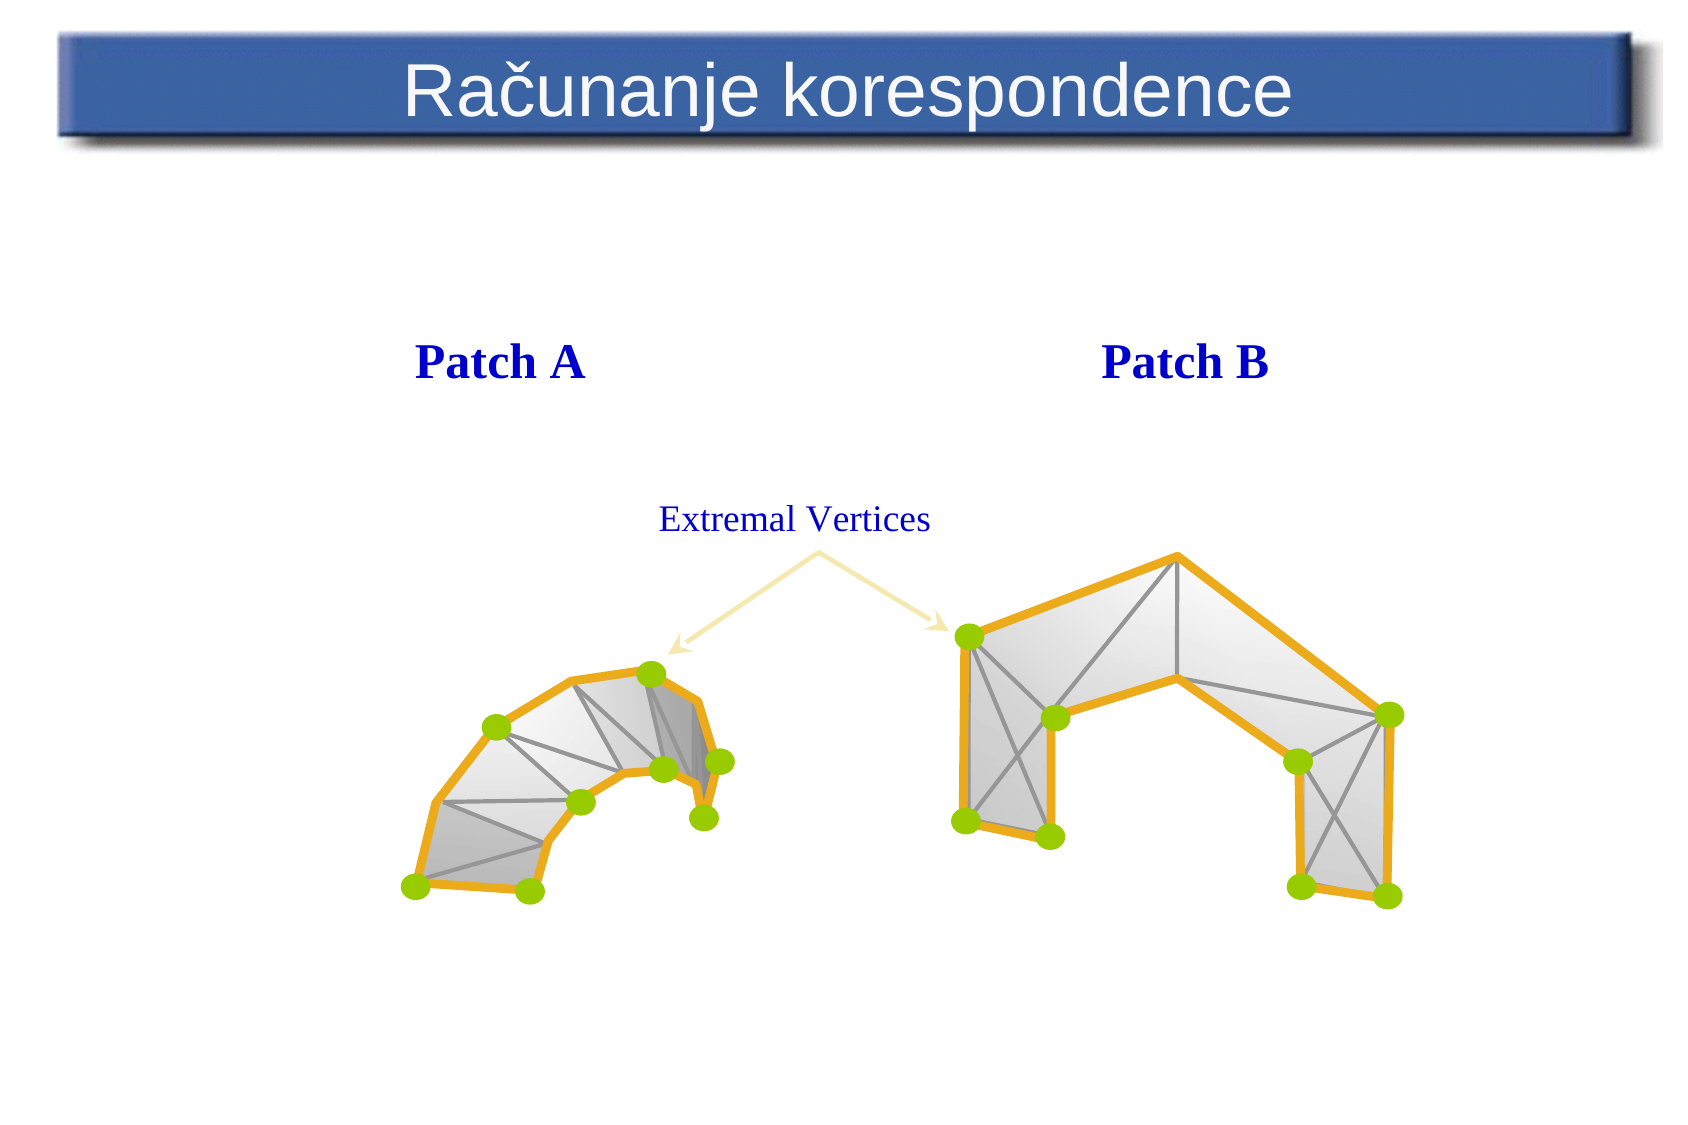

# Računanje korespondence
Patch A
Patch B
Extremal Vertices